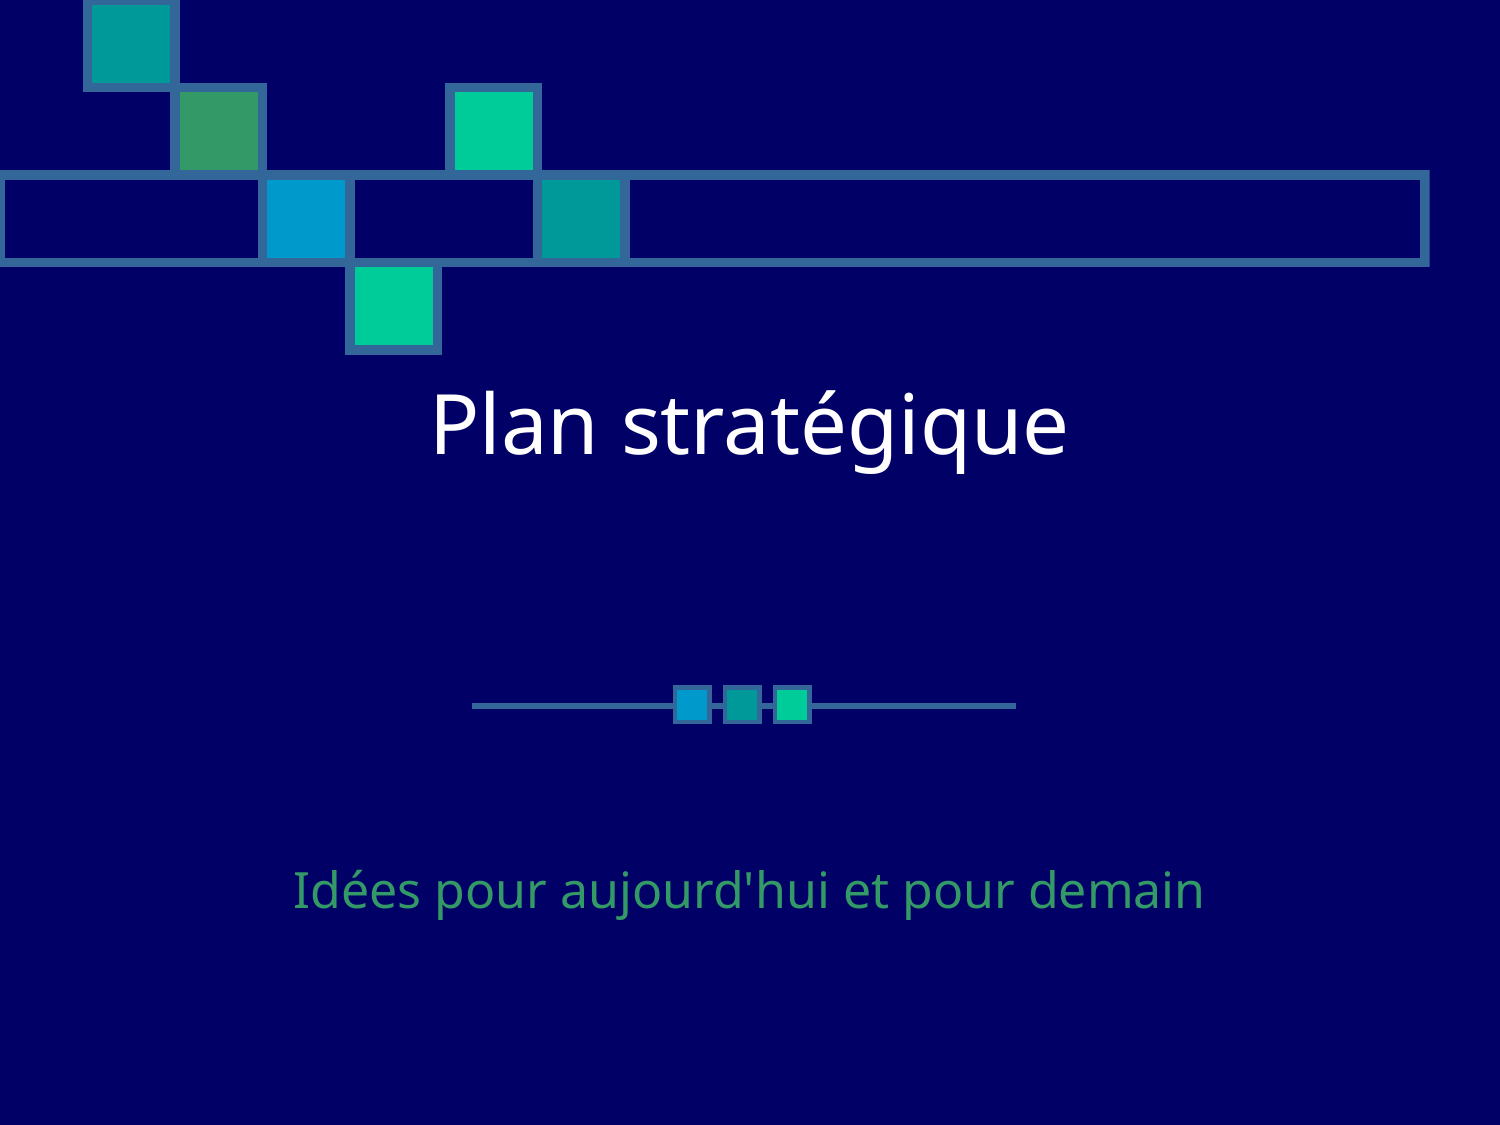

# Plan stratégique
Idées pour aujourd'hui et pour demain